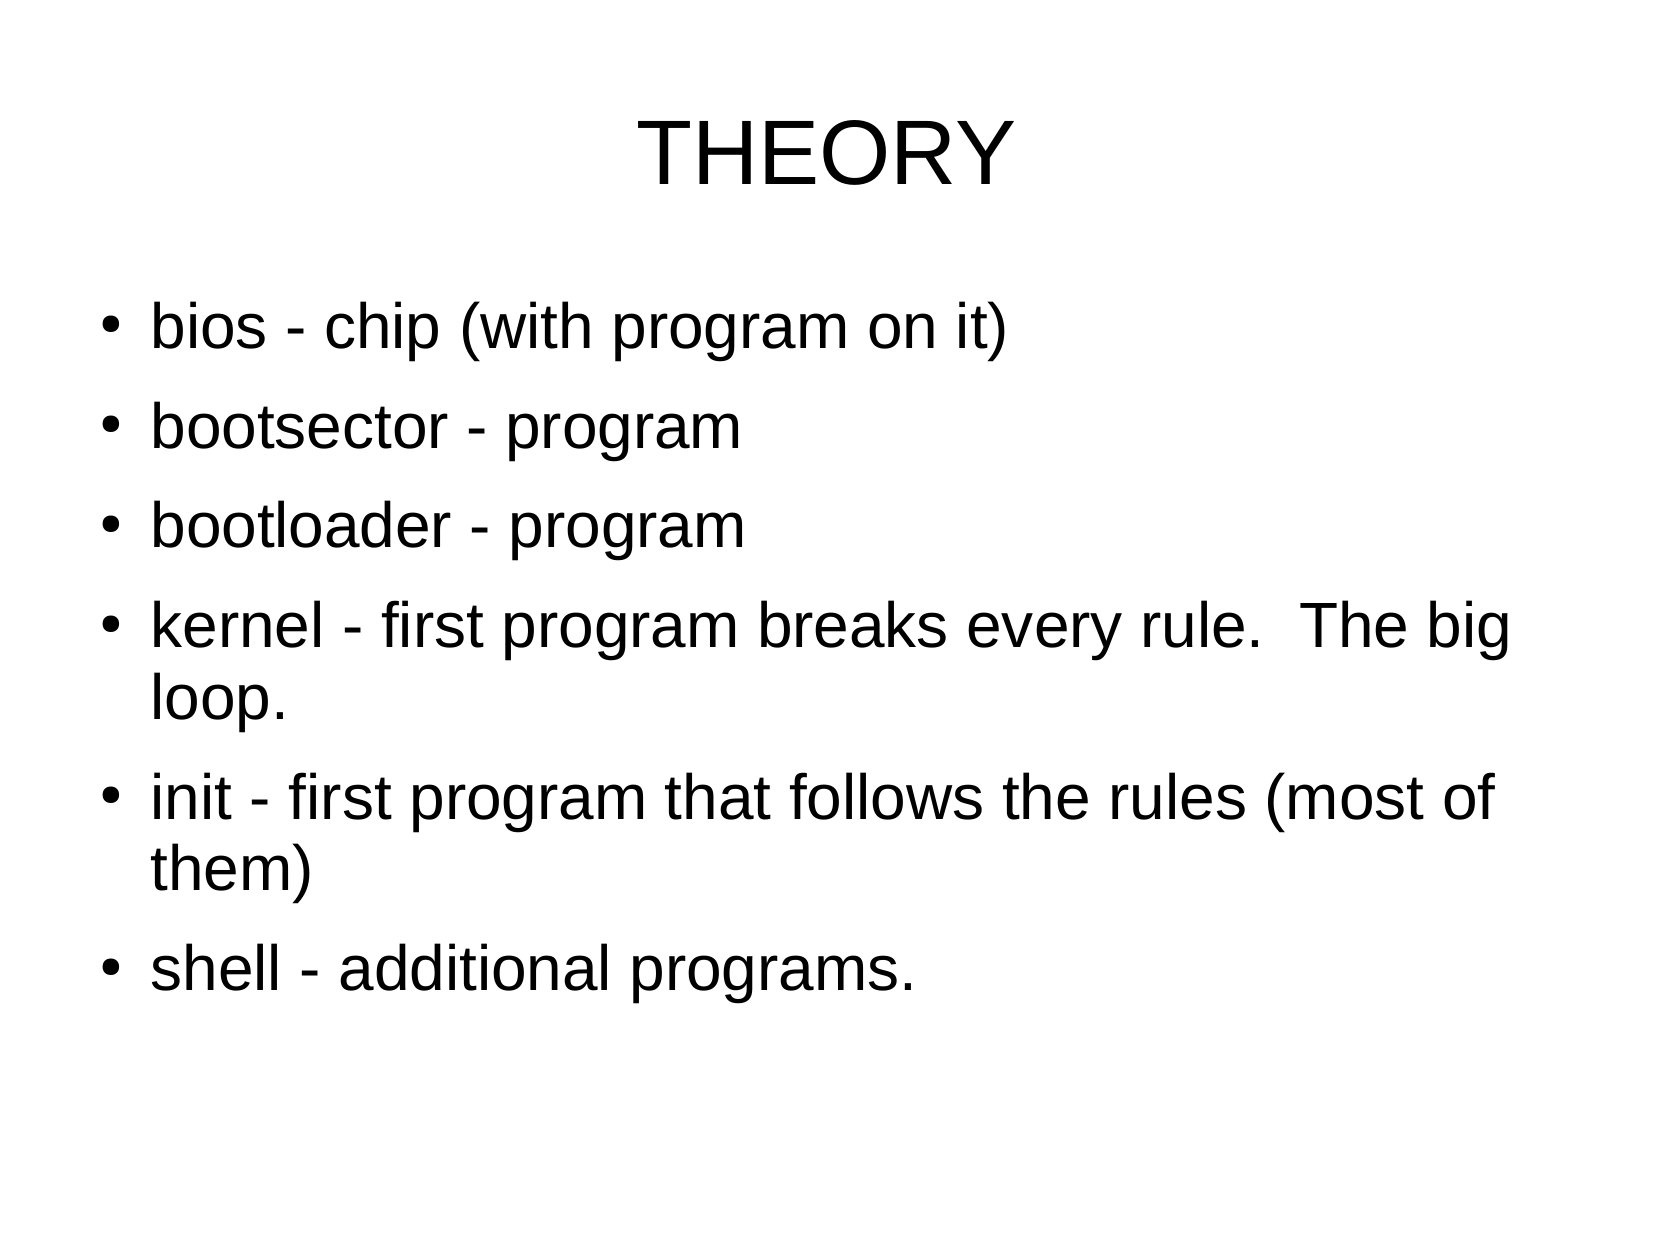

# THEORY
bios - chip (with program on it)
bootsector - program
bootloader - program
kernel - first program breaks every rule. The big loop.
init - first program that follows the rules (most of them)
shell - additional programs.